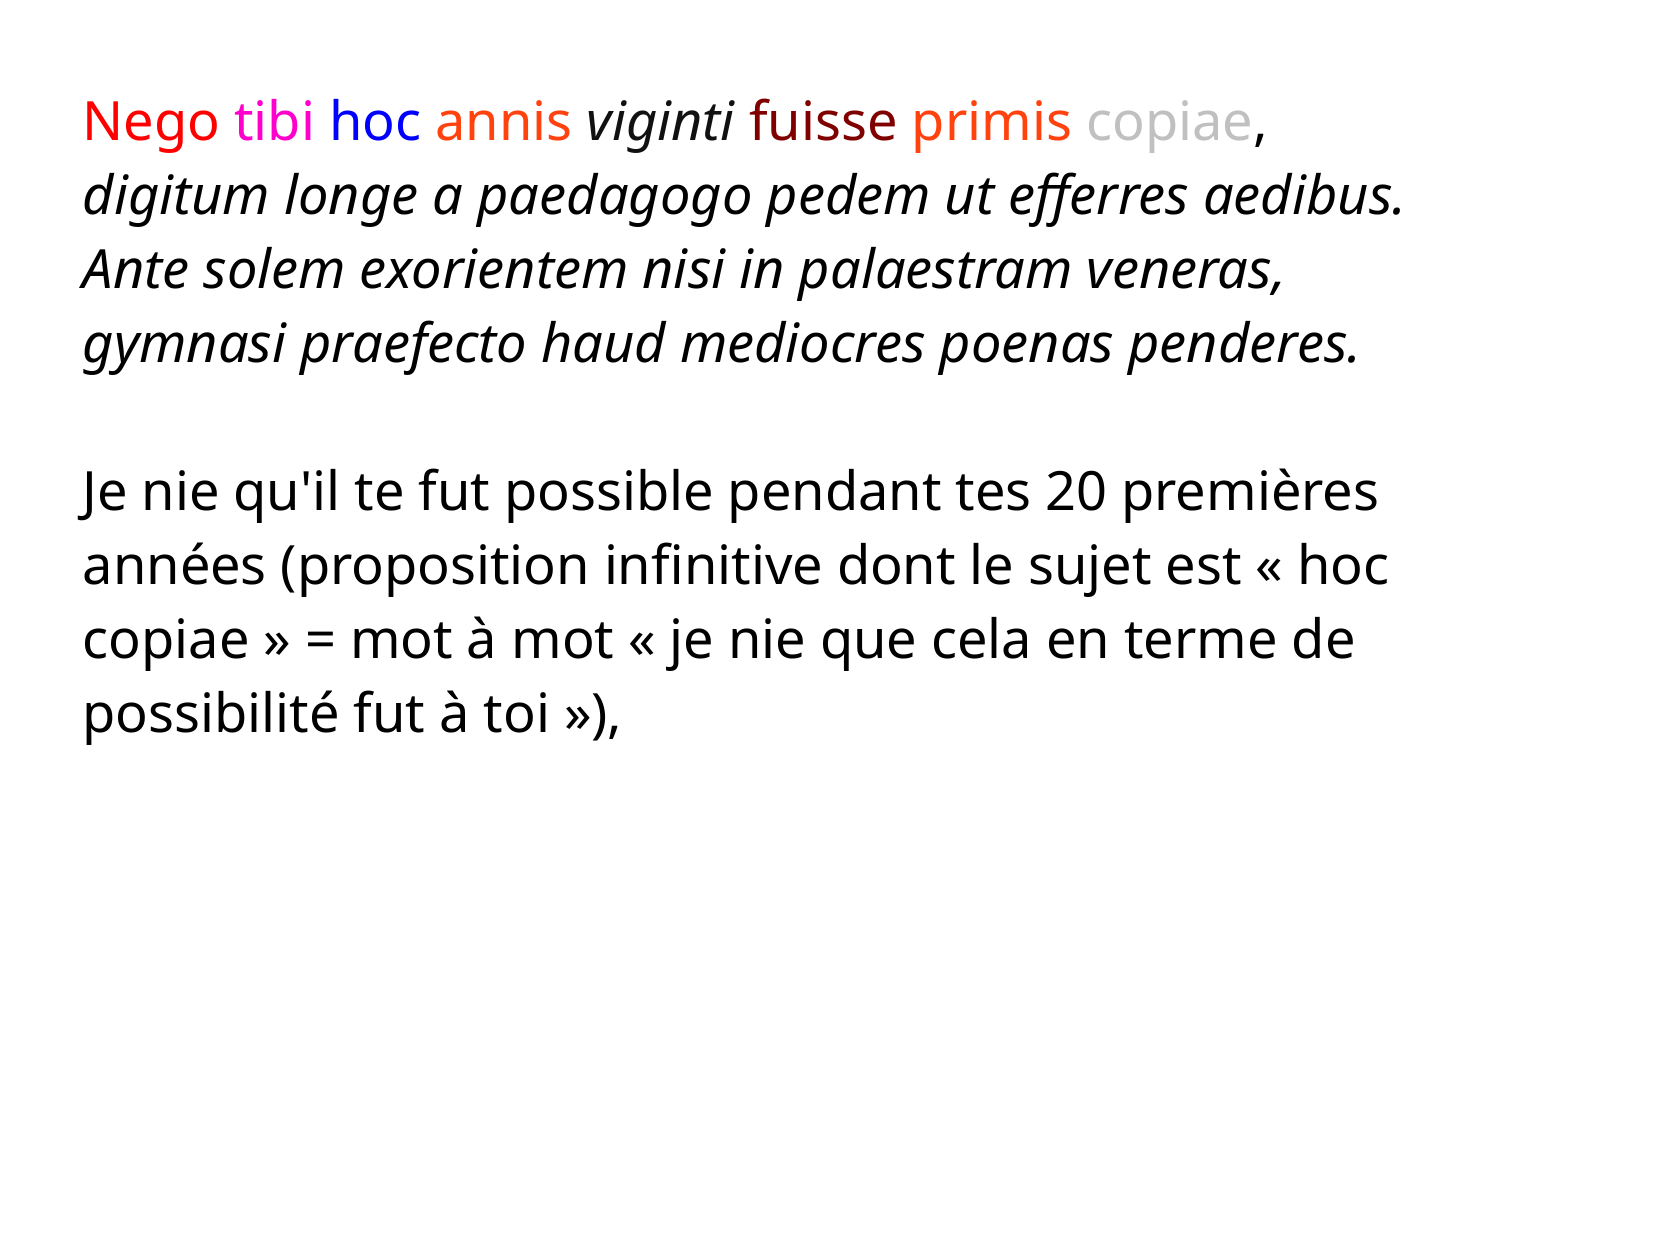

# Nego tibi hoc annis viginti fuisse primis copiae,
digitum longe a paedagogo pedem ut efferres aedibus.
Ante solem exorientem nisi in palaestram veneras,
gymnasi praefecto haud mediocres poenas penderes.
Je nie qu'il te fut possible pendant tes 20 premières années (proposition infinitive dont le sujet est « hoc copiae » = mot à mot « je nie que cela en terme de possibilité fut à toi »),